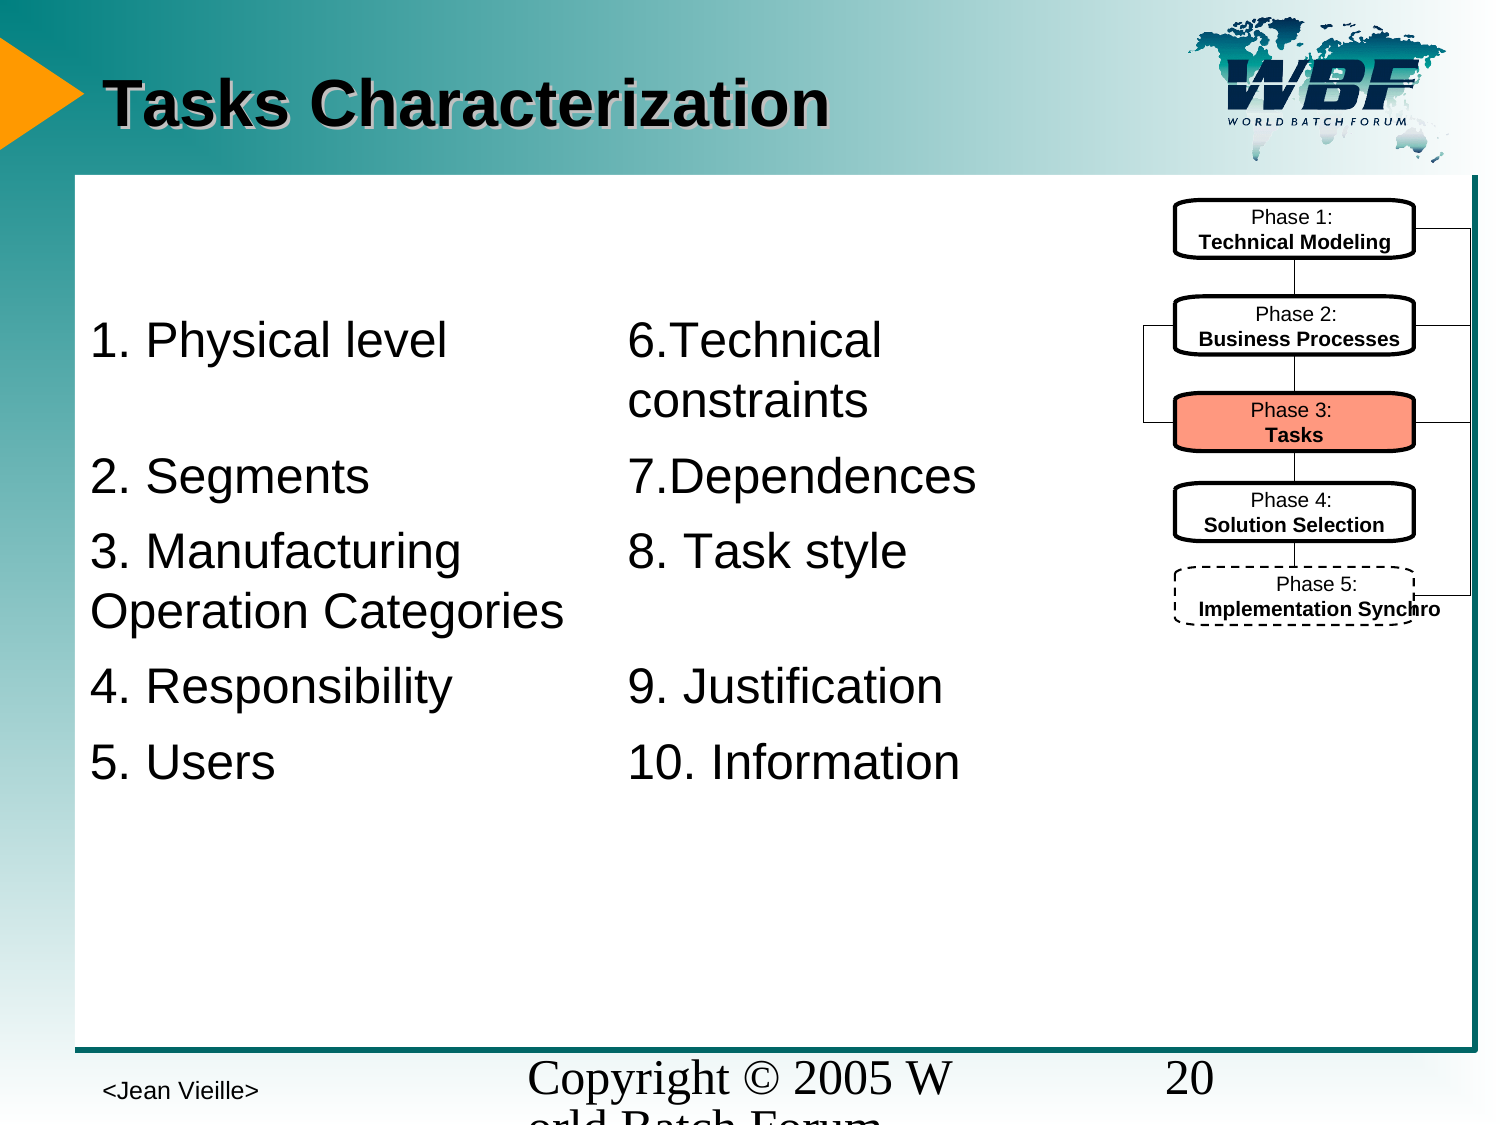

# Tasks Characterization
Phase 1:
Technical Modeling
Phase 2:
Business Processes
| 1. Physical level | 6.Technical constraints |
| --- | --- |
| 2. Segments | 7.Dependences |
| 3. Manufacturing Operation Categories | 8. Task style |
| 4. Responsibility | 9. Justification |
| 5. Users | 10. Information |
Phase 3:
Tasks
Phase 4:
Solution Selection
Phase 5:
Implementation Synchro
Copyright © 2005 World Batch Forum
20